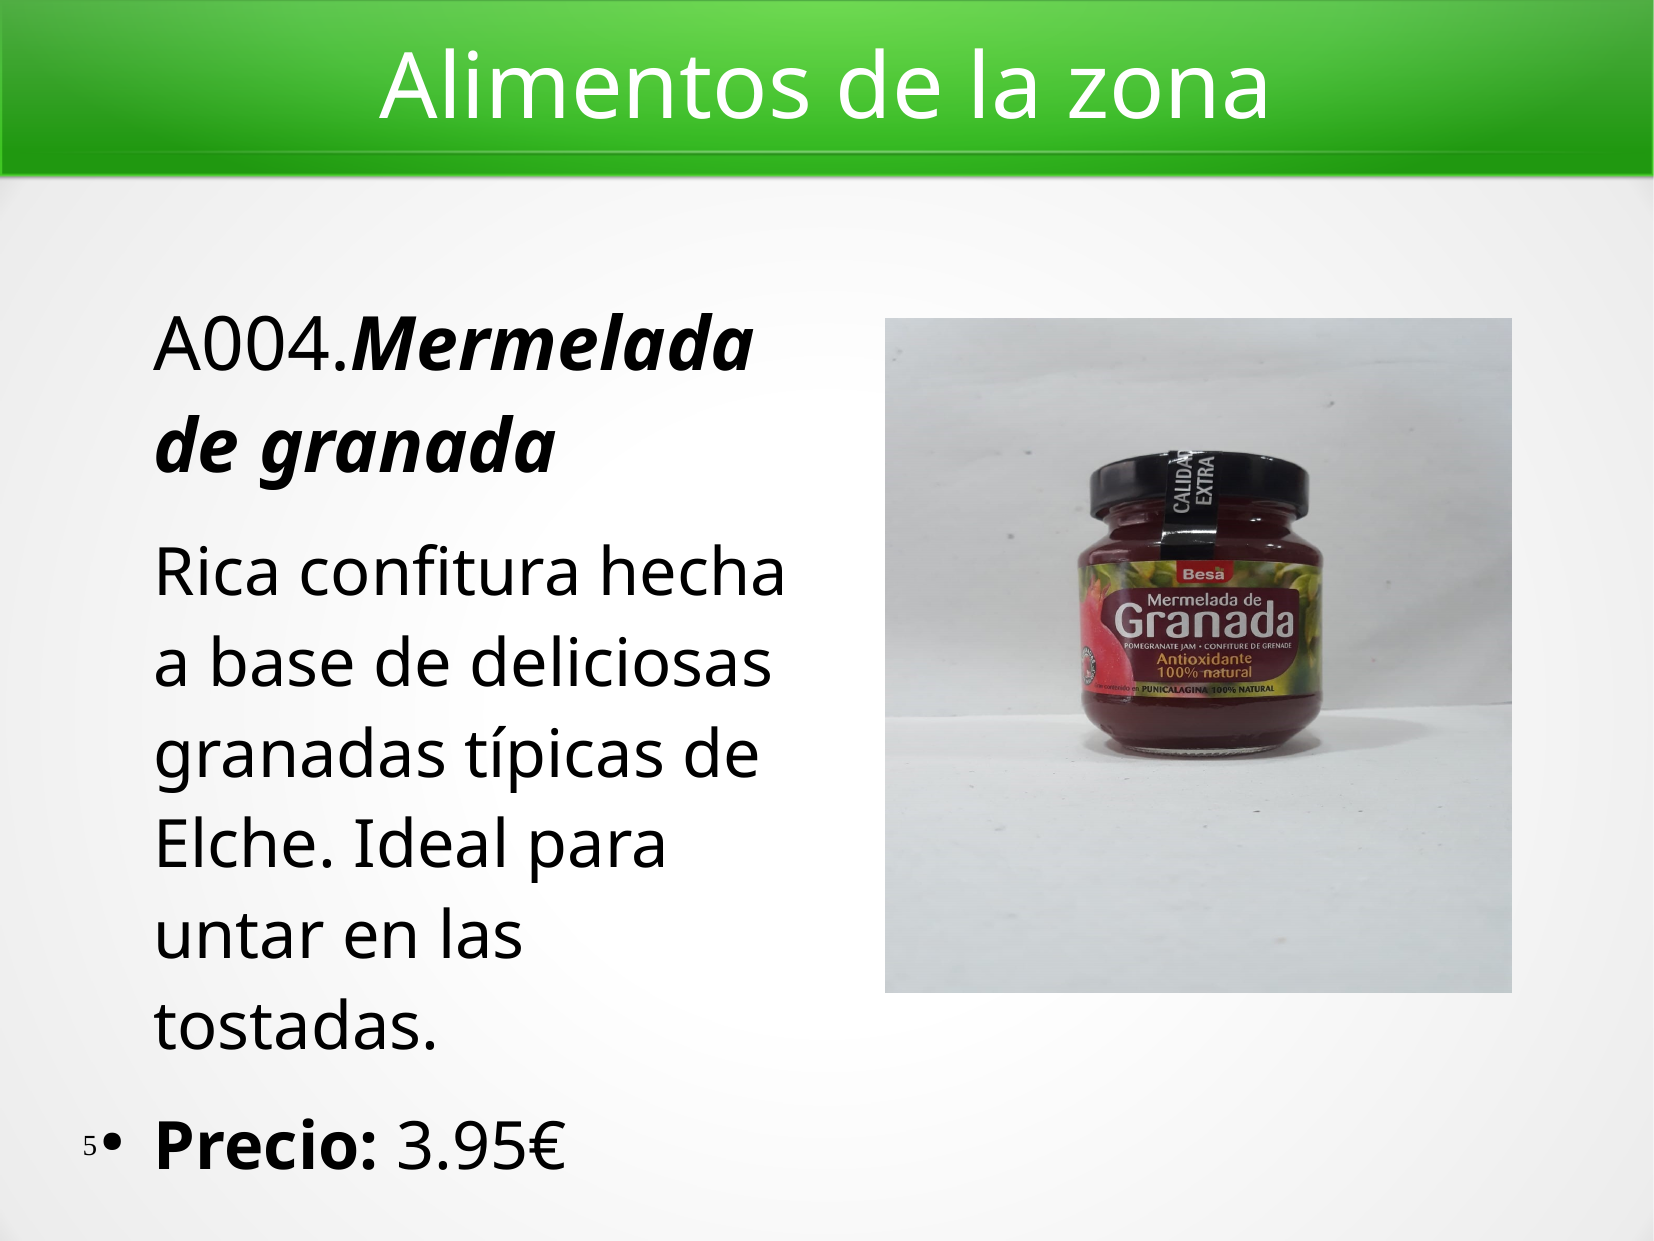

# Alimentos de la zona
A004.Mermelada de granada
Rica confitura hecha a base de deliciosas granadas típicas de Elche. Ideal para untar en las tostadas.
Precio: 3.95€
5